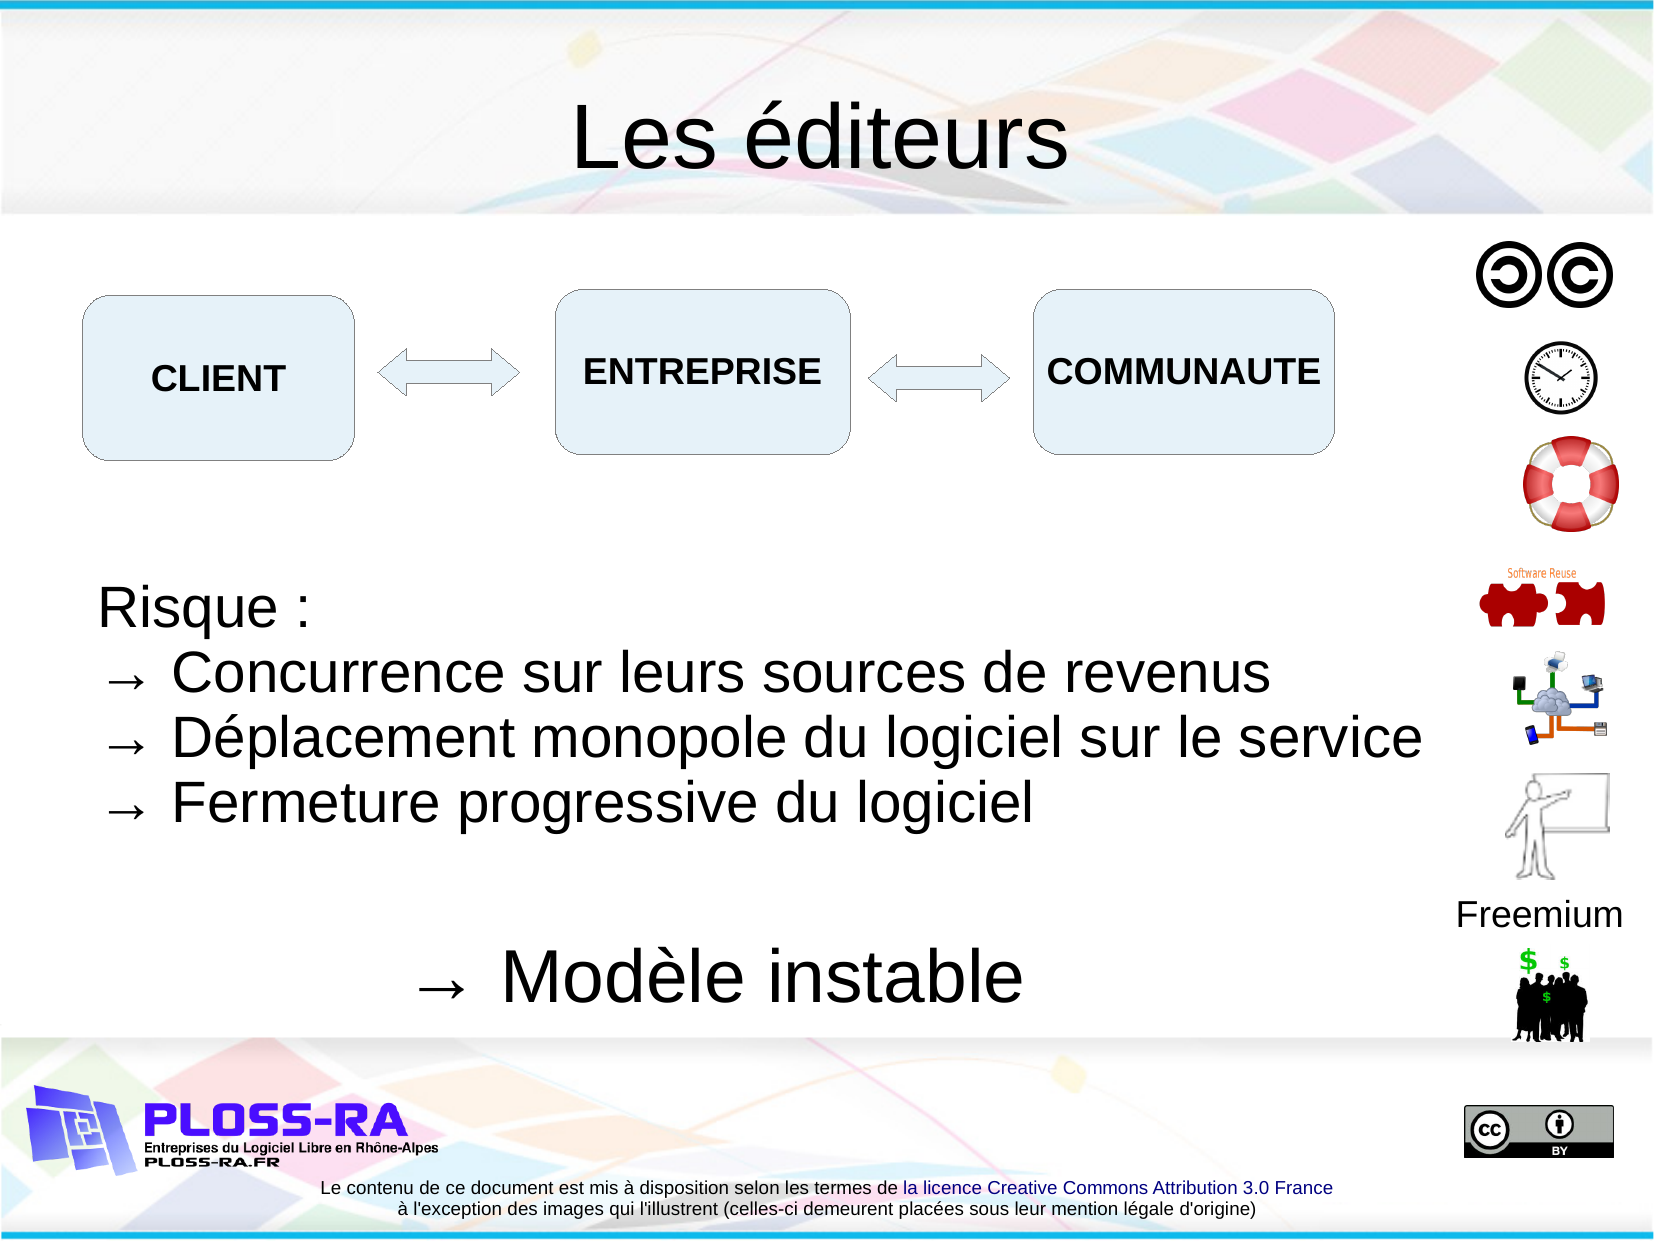

# Les éditeurs
ENTREPRISE
COMMUNAUTE
CLIENT
Risque :
→ Concurrence sur leurs sources de revenus
→ Déplacement monopole du logiciel sur le service
→ Fermeture progressive du logiciel
Freemium
→ Modèle instable